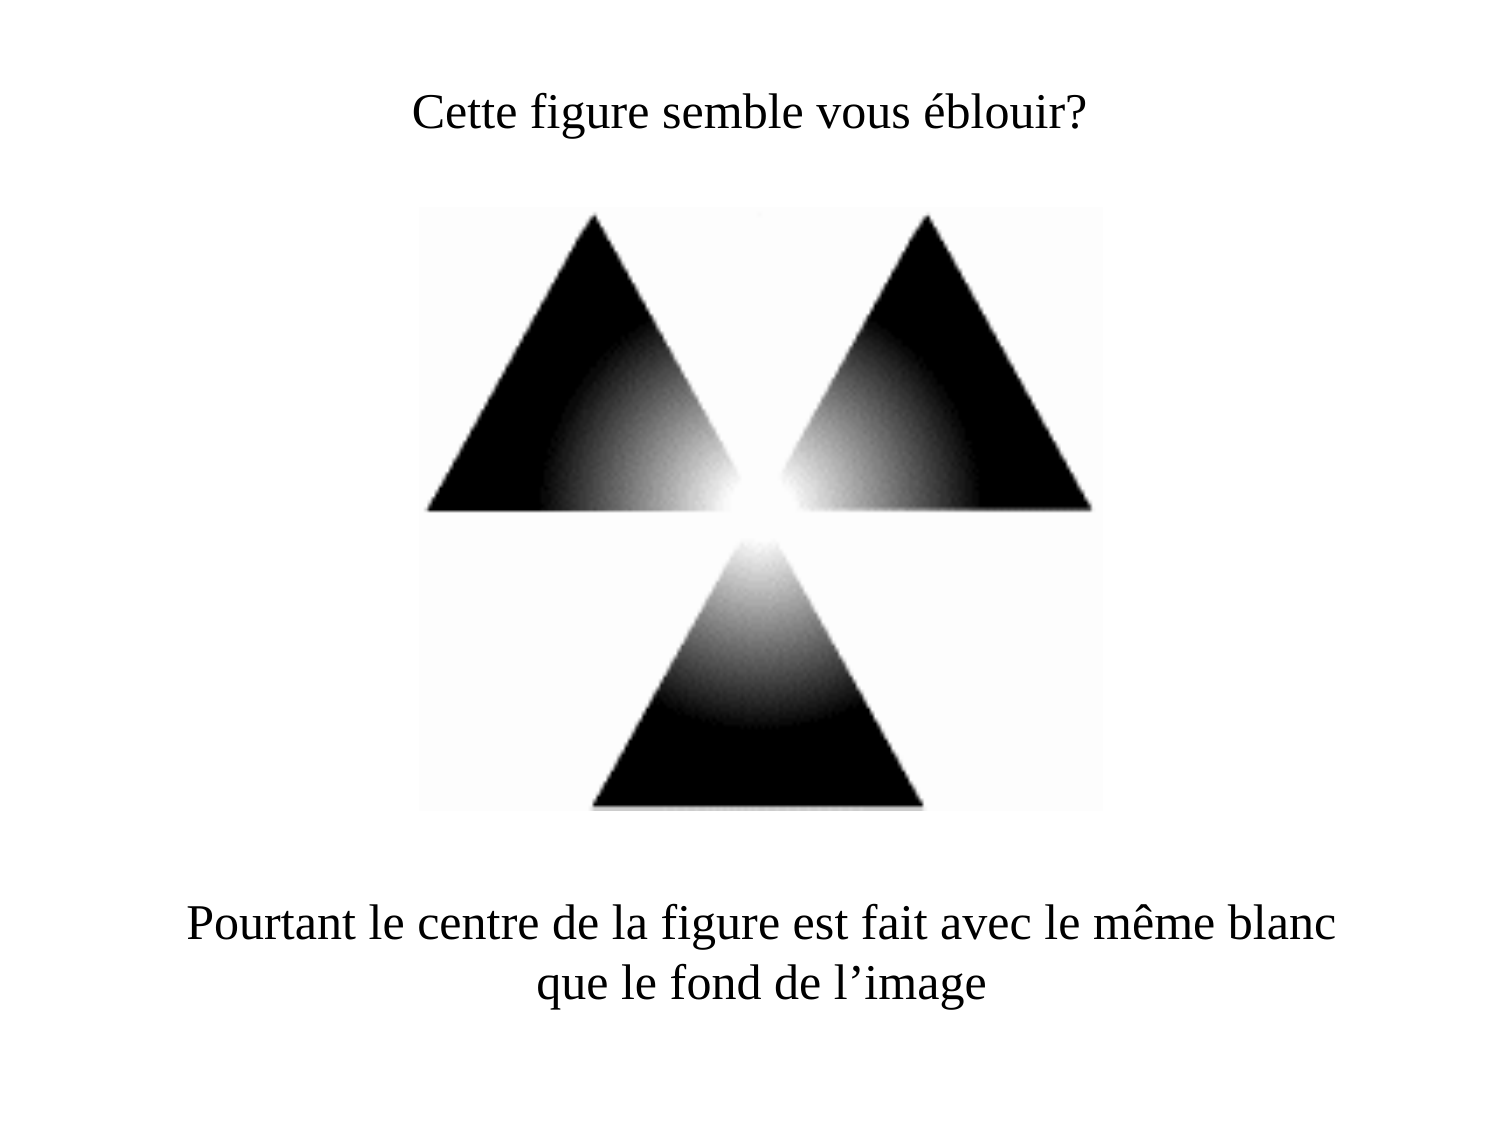

# Cette figure semble vous éblouir?
Pourtant le centre de la figure est fait avec le même blanc que le fond de l’image